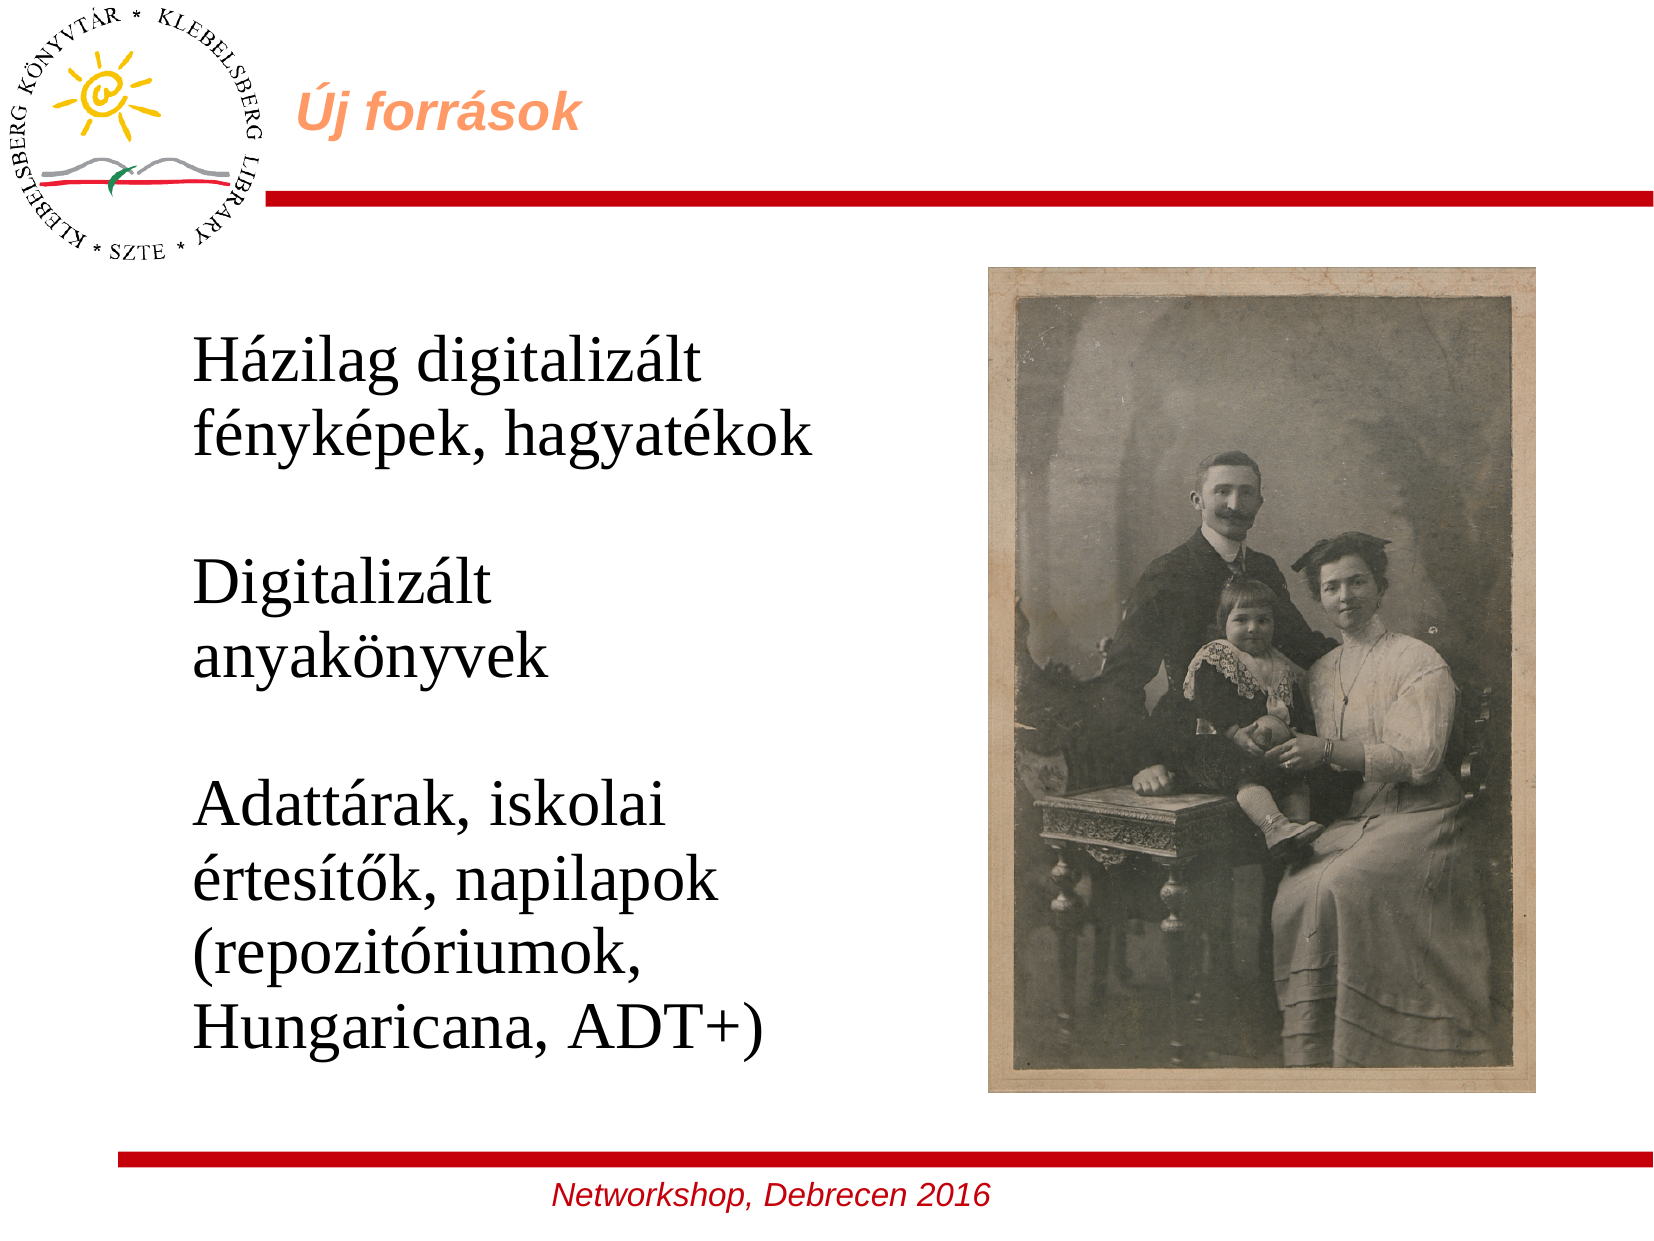

# Új források
Házilag digitalizált fényképek, hagyatékok
Digitalizált anyakönyvek
Adattárak, iskolai értesítők, napilapok
(repozitóriumok, Hungaricana, ADT+)